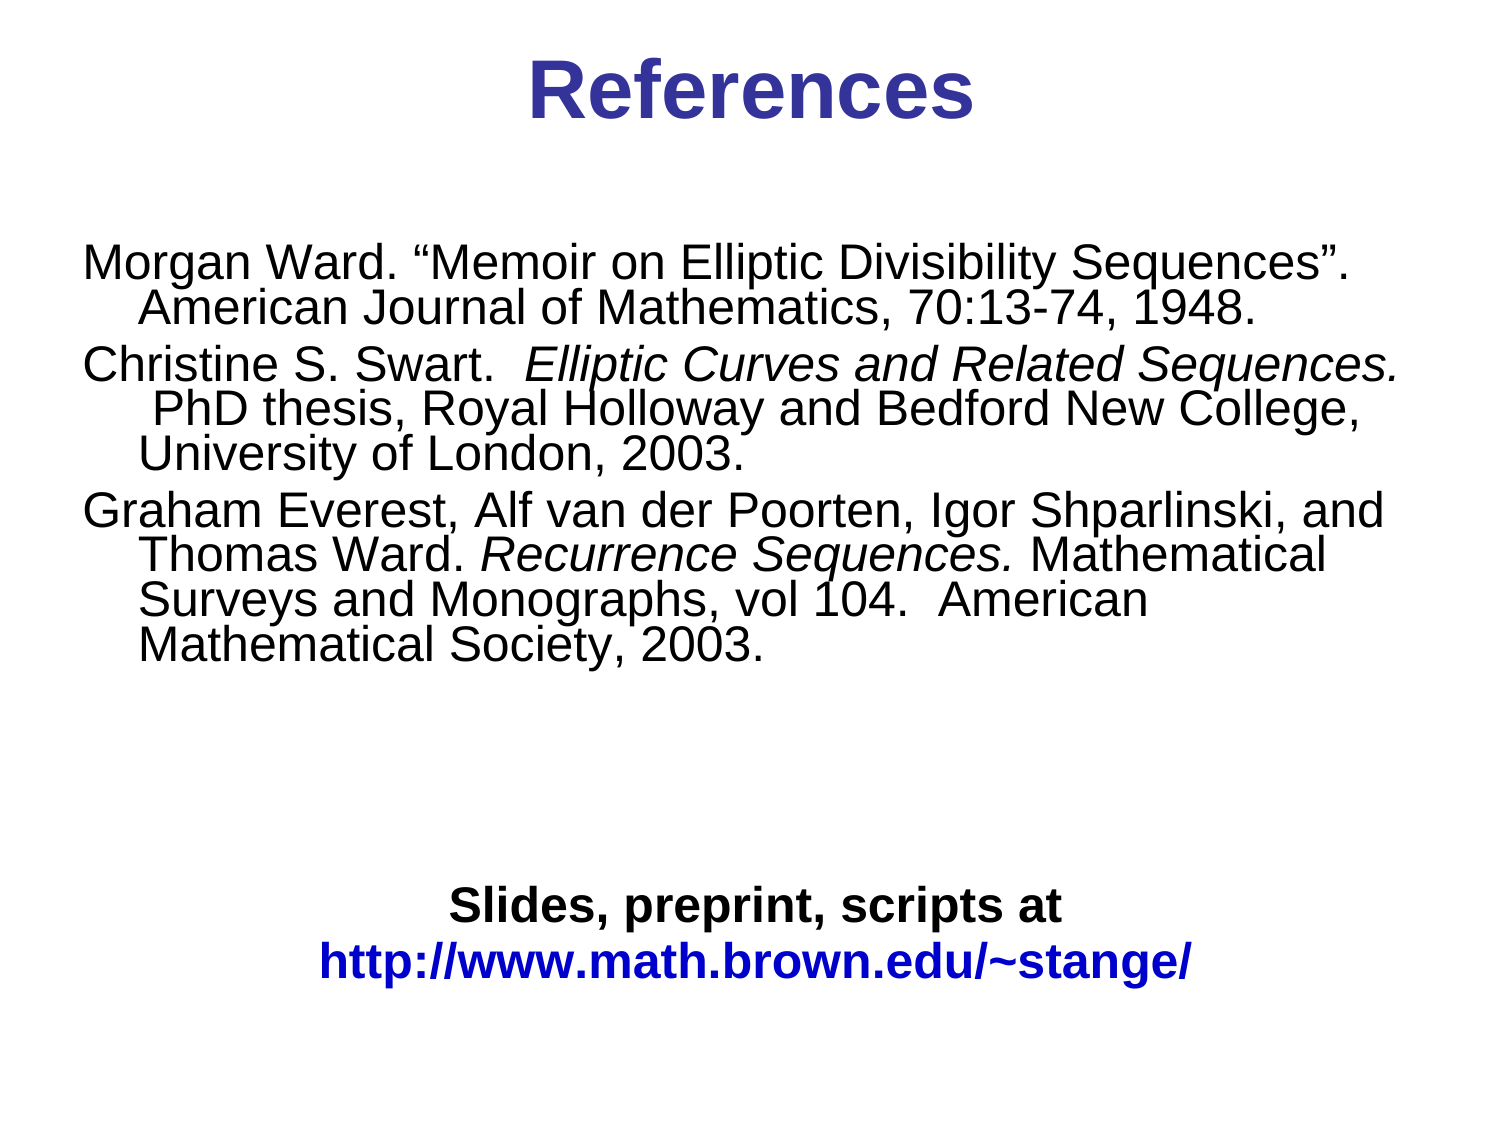

# References
Morgan Ward. “Memoir on Elliptic Divisibility Sequences”. American Journal of Mathematics, 70:13-74, 1948.
Christine S. Swart. Elliptic Curves and Related Sequences. PhD thesis, Royal Holloway and Bedford New College, University of London, 2003.
Graham Everest, Alf van der Poorten, Igor Shparlinski, and Thomas Ward. Recurrence Sequences. Mathematical Surveys and Monographs, vol 104. American Mathematical Society, 2003.
Slides, preprint, scripts at
http://www.math.brown.edu/~stange/